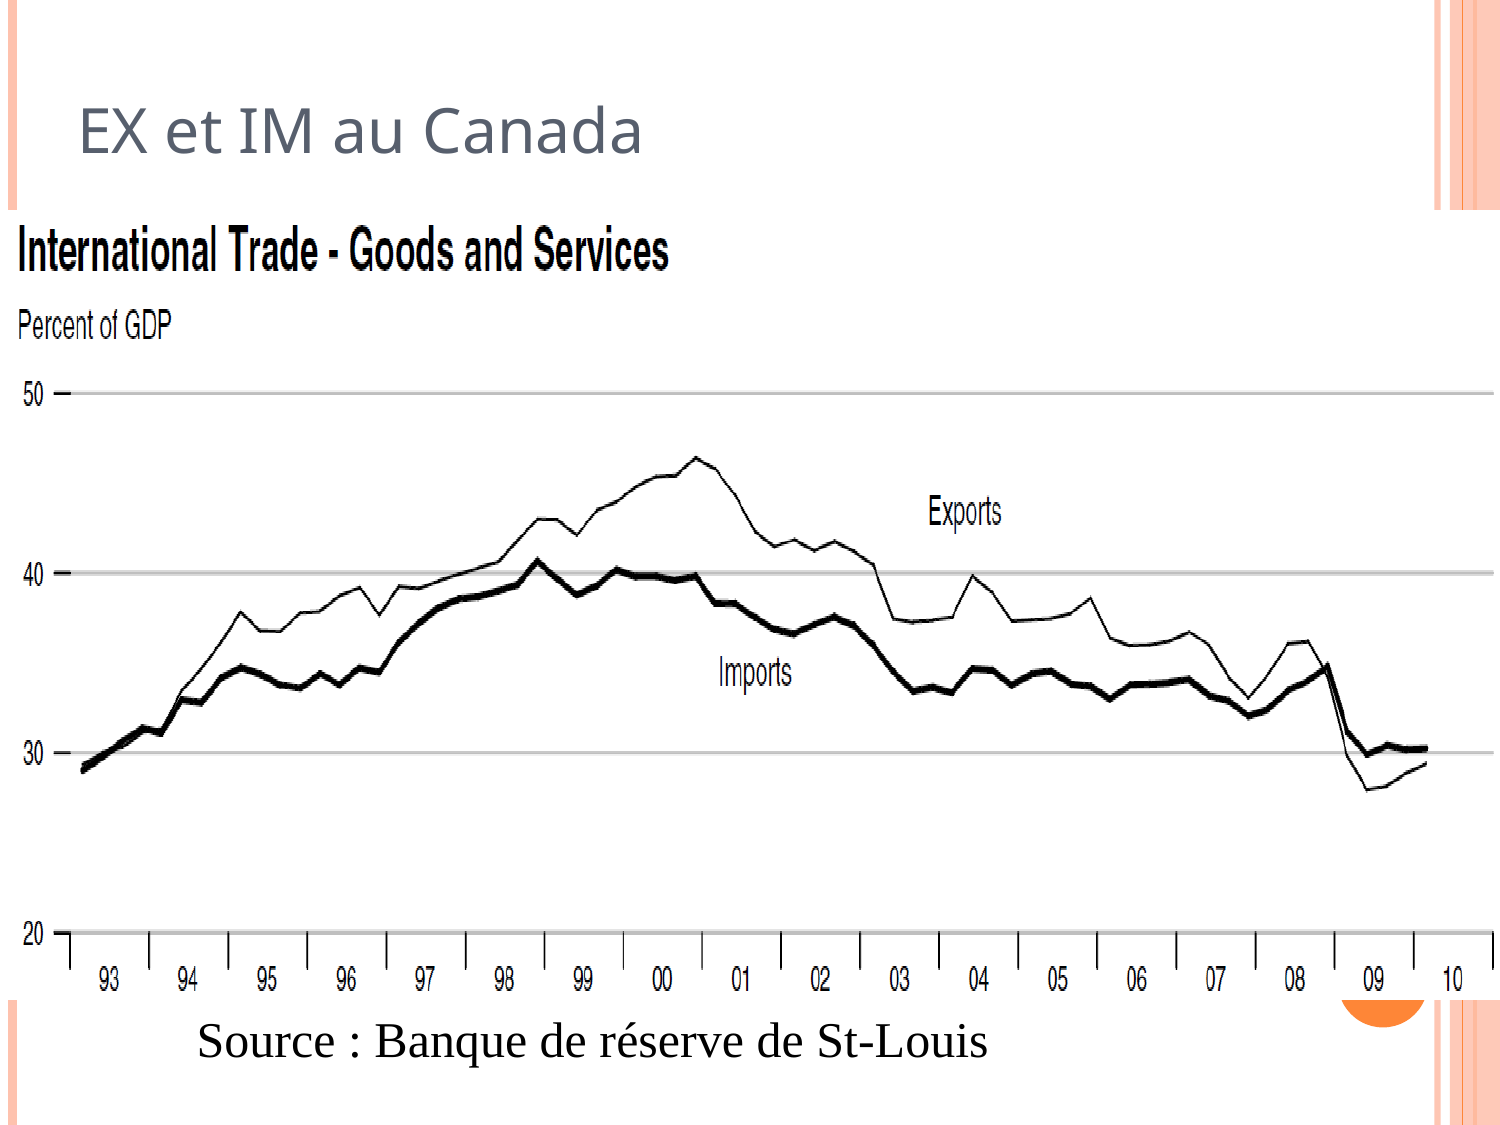

# EX et IM au Canada
Source : Banque de réserve de St-Louis